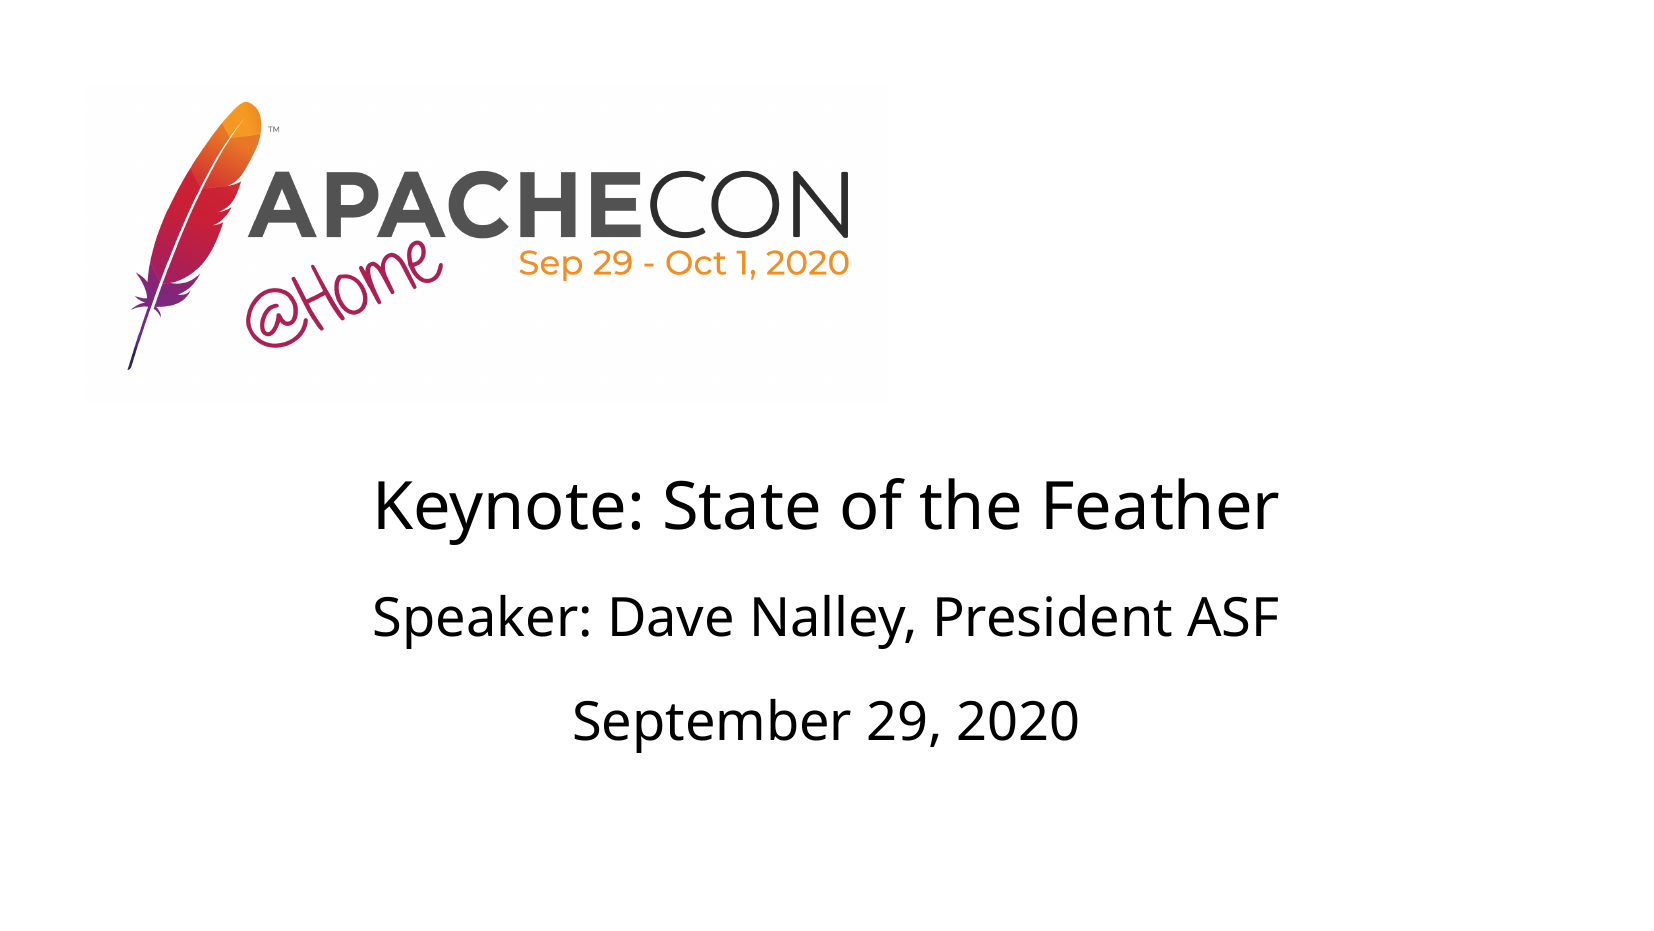

# Keynote: State of the Feather
Speaker: Dave Nalley, President ASF
September 29, 2020